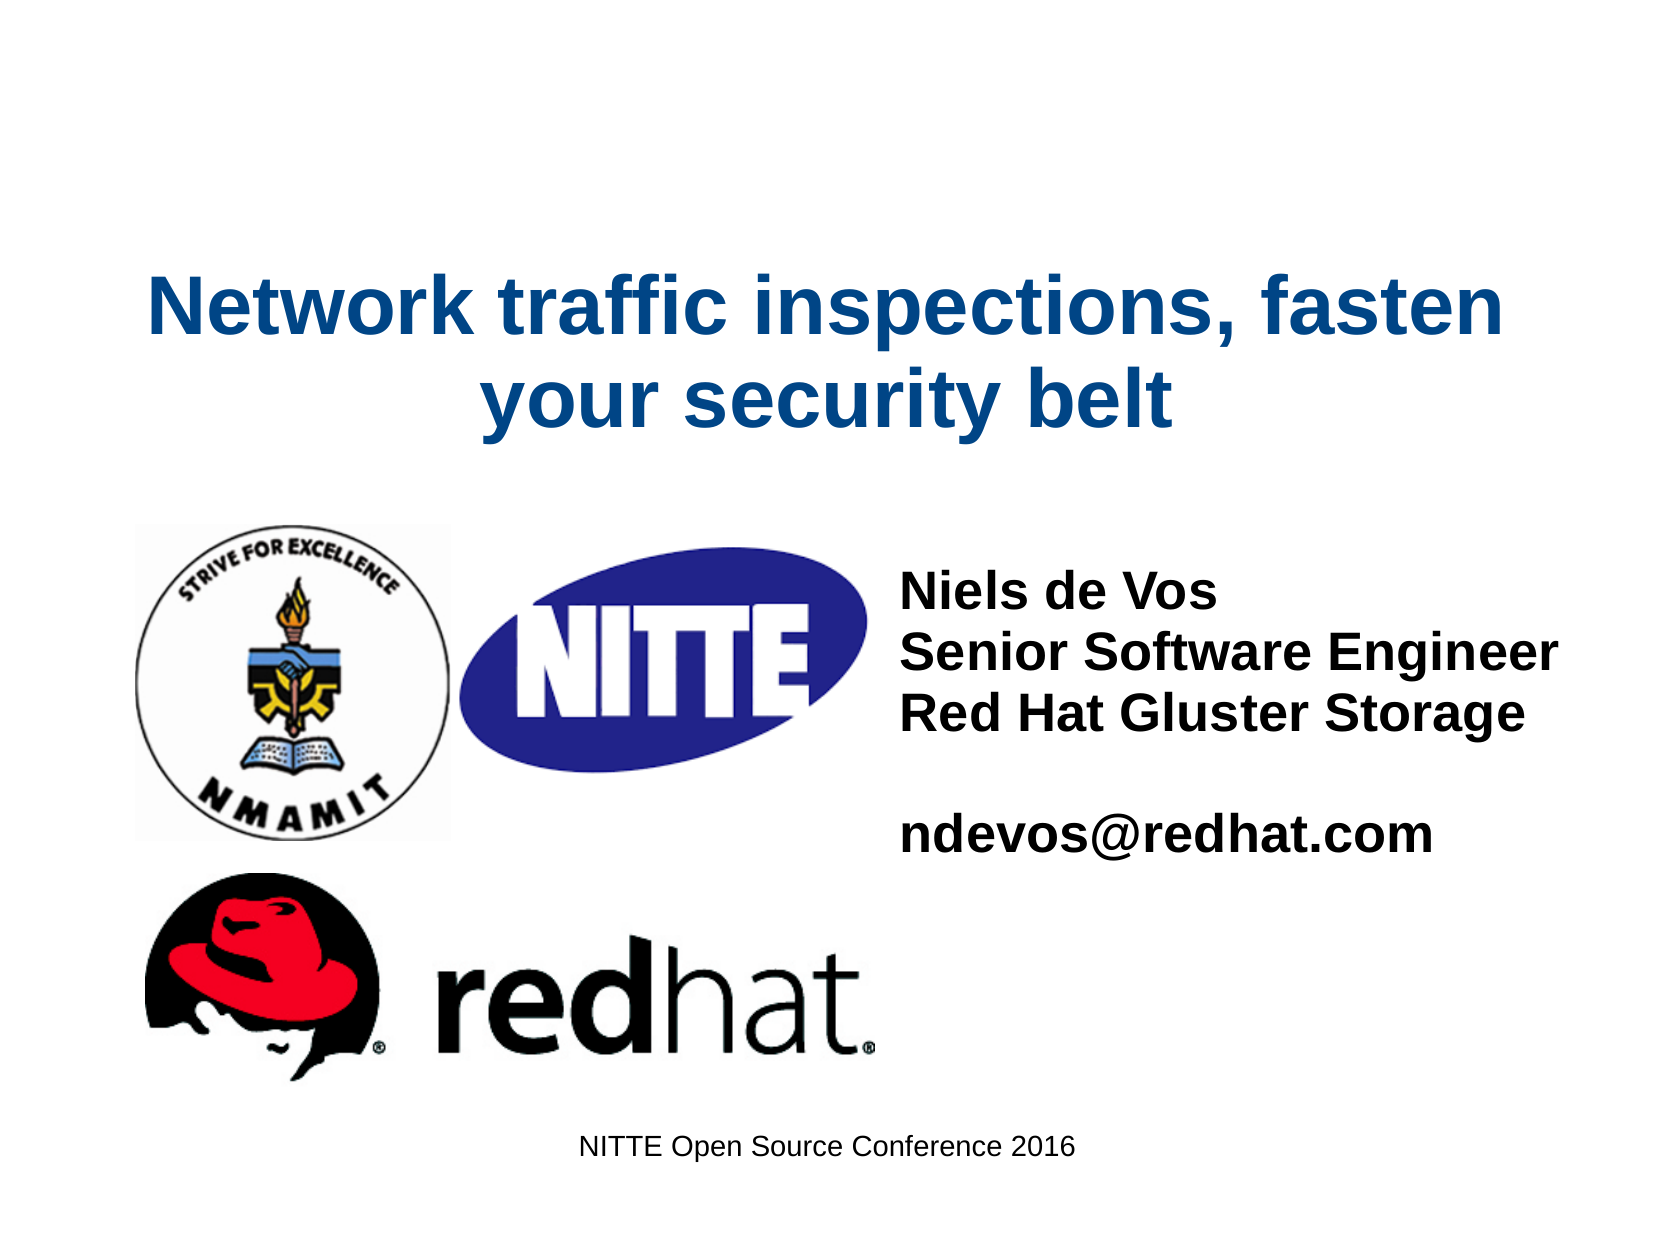

# Network traffic inspections, fasten your security belt
Niels de Vos
Senior Software Engineer
Red Hat Gluster Storage
ndevos@redhat.com